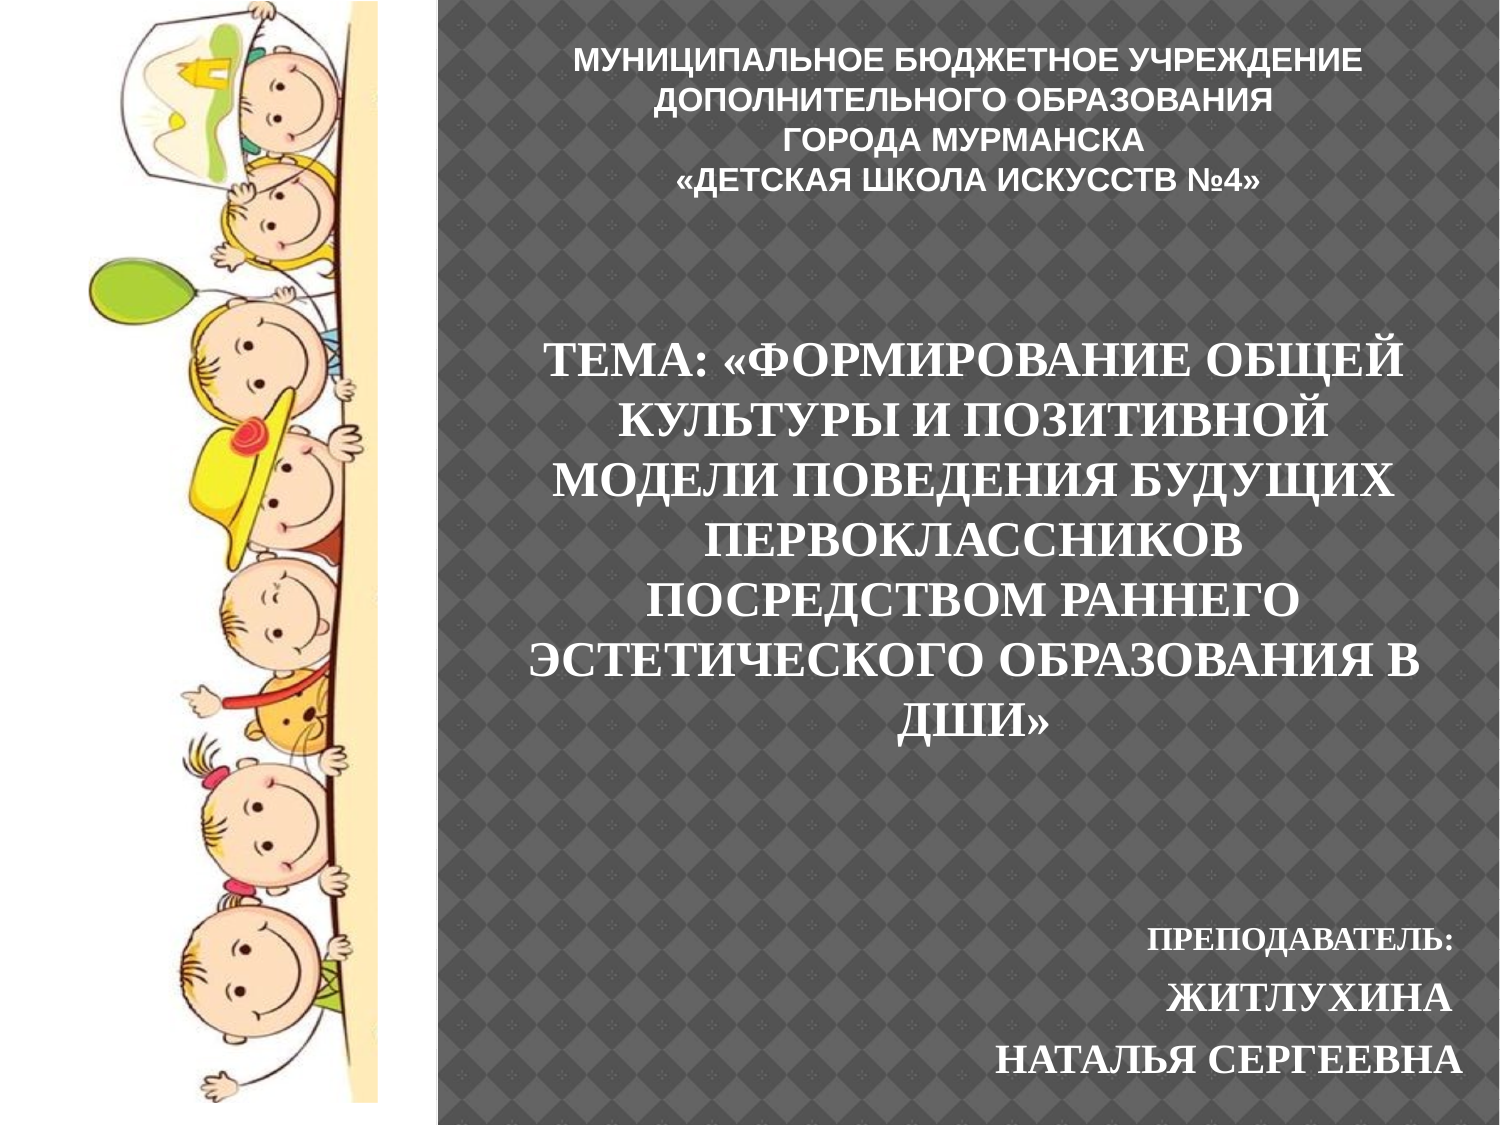

ТЕМА: «ФОРМИРОВАНИЕ ОБЩЕЙ КУЛЬТУРЫ И ПОЗИТИВНОЙ МОДЕЛИ И ПОВЕДЕНИЯ БУДУЩИХ ПЕРВОКЛАССНИКОВ ПОСРЕДСТВОМ РАННЕГО ЭСТЕТИЧЕСКОГО ОБРАЗОВАНИЯ В ДШИ»
Все родители хотят, чтобы их дети в школе хорошо учились, были дисциплинированными, активными, жизнерадостными. Однако школьные трудности неизбежны, но кто-то справиться с ними легко, а кому-то будет трудно, и от взрослых потребуется большой запас терпения, чтобы понять ребенка и помочь ему. Для того, чтобы дети безболезненно входили в школьную жизнь, необходимо чтобы они были подготовлены к предстоящим изменениям. Готовность к школе предполагает не только наличие определенных знаний, но и умение учиться, то есть стремление сразу понять учебную задачу, запомнить, удержать ее в ходе выполнения, проверить, оценить результат своей деятельности. Не менее важные показатели это развитие речи, познавательные способности, также умение общаться, понимать, и выполнять правила поведения в школе, а главное, это желание учиться, ведь в школу приходят разные дети, с разным кругозором, но активным, любознательным детям легче учиться.
# МУНИЦИПАЛЬНОЕ БЮДЖЕТНОЕ УЧРЕЖДЕНИЕ
ДОПОЛНИТЕЛЬНОГО ОБРАЗОВАНИЯ
ГОРОДА МУРМАНСКА
«ДЕТСКАЯ ШКОЛА ИСКУССТВ №4»
ТЕМА: «ФОРМИРОВАНИЕ ОБЩЕЙ КУЛЬТУРЫ И ПОЗИТИВНОЙ МОДЕЛИ ПОВЕДЕНИЯ БУДУЩИХ ПЕРВОКЛАССНИКОВ ПОСРЕДСТВОМ РАННЕГО ЭСТЕТИЧЕСКОГО ОБРАЗОВАНИЯ В ДШИ»
ПРЕПОДАВАТЕЛЬ:
ЖИТЛУХИНА
НАТАЛЬЯ СЕРГЕЕВНА